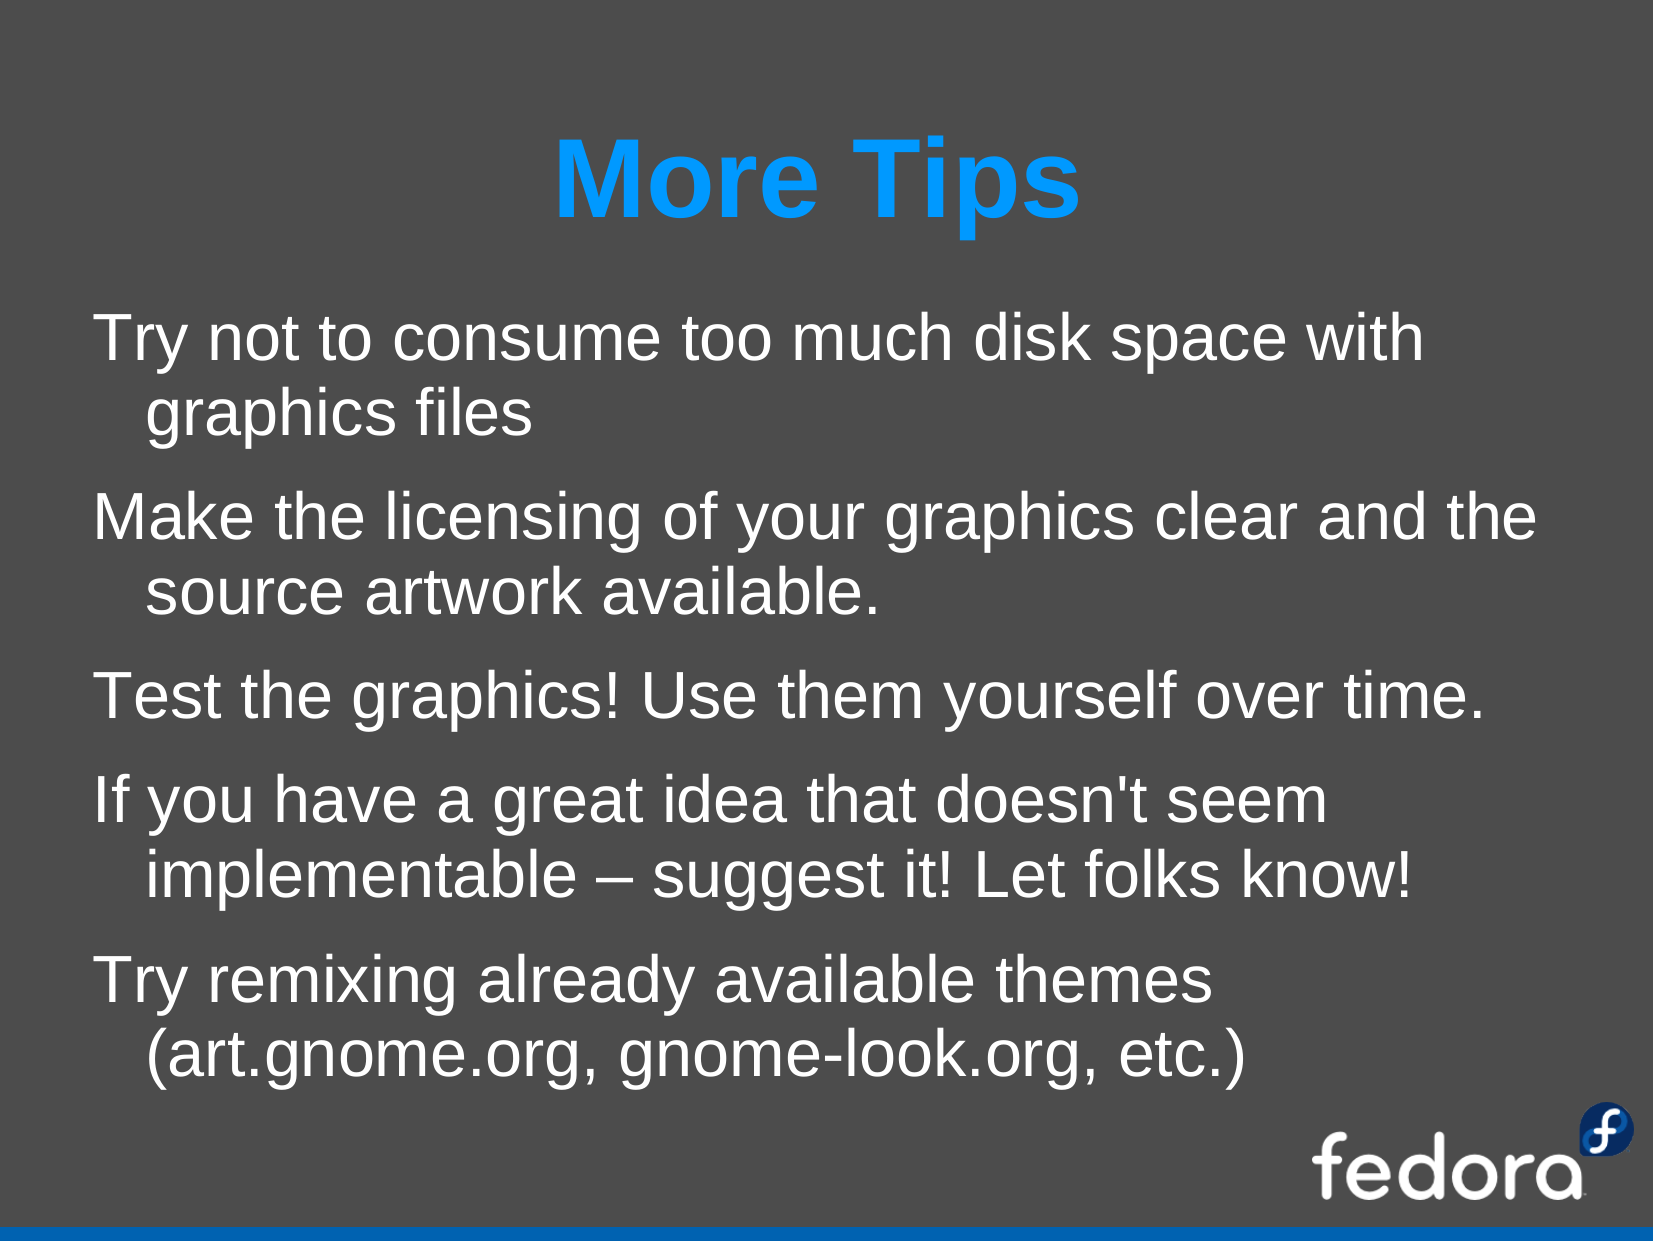

# More Tips
Try not to consume too much disk space with graphics files
Make the licensing of your graphics clear and the source artwork available.
Test the graphics! Use them yourself over time.
If you have a great idea that doesn't seem implementable – suggest it! Let folks know!
Try remixing already available themes (art.gnome.org, gnome-look.org, etc.)